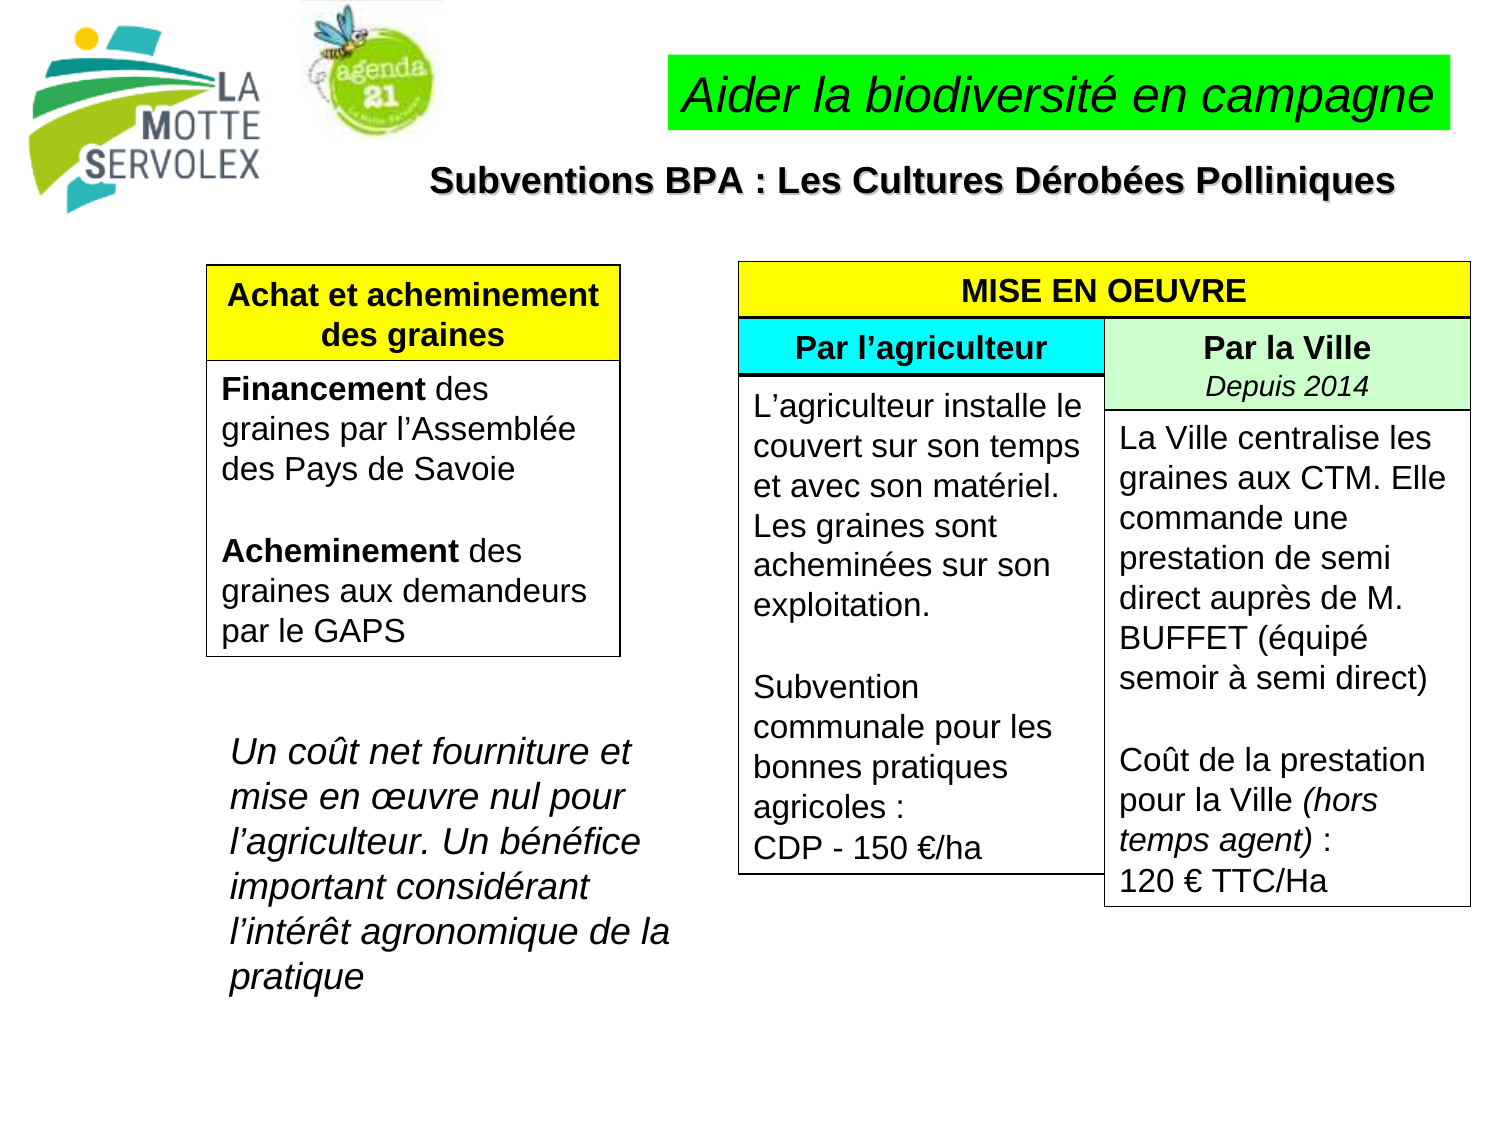

Aider la biodiversité en campagne
Subventions BPA : Les Cultures Dérobées Polliniques
MISE EN OEUVRE
Achat et acheminement des graines
Par l’agriculteur
Par la Ville
Depuis 2014
Financement des graines par l’Assemblée des Pays de Savoie
Acheminement des graines aux demandeurs par le GAPS
L’agriculteur installe le couvert sur son temps et avec son matériel. Les graines sont acheminées sur son exploitation.
Subvention communale pour les bonnes pratiques agricoles :
CDP - 150 €/ha
La Ville centralise les graines aux CTM. Elle commande une prestation de semi direct auprès de M. BUFFET (équipé semoir à semi direct)
Coût de la prestation pour la Ville (hors temps agent) :
120 € TTC/Ha
Un coût net fourniture et mise en œuvre nul pour l’agriculteur. Un bénéfice important considérant l’intérêt agronomique de la pratique